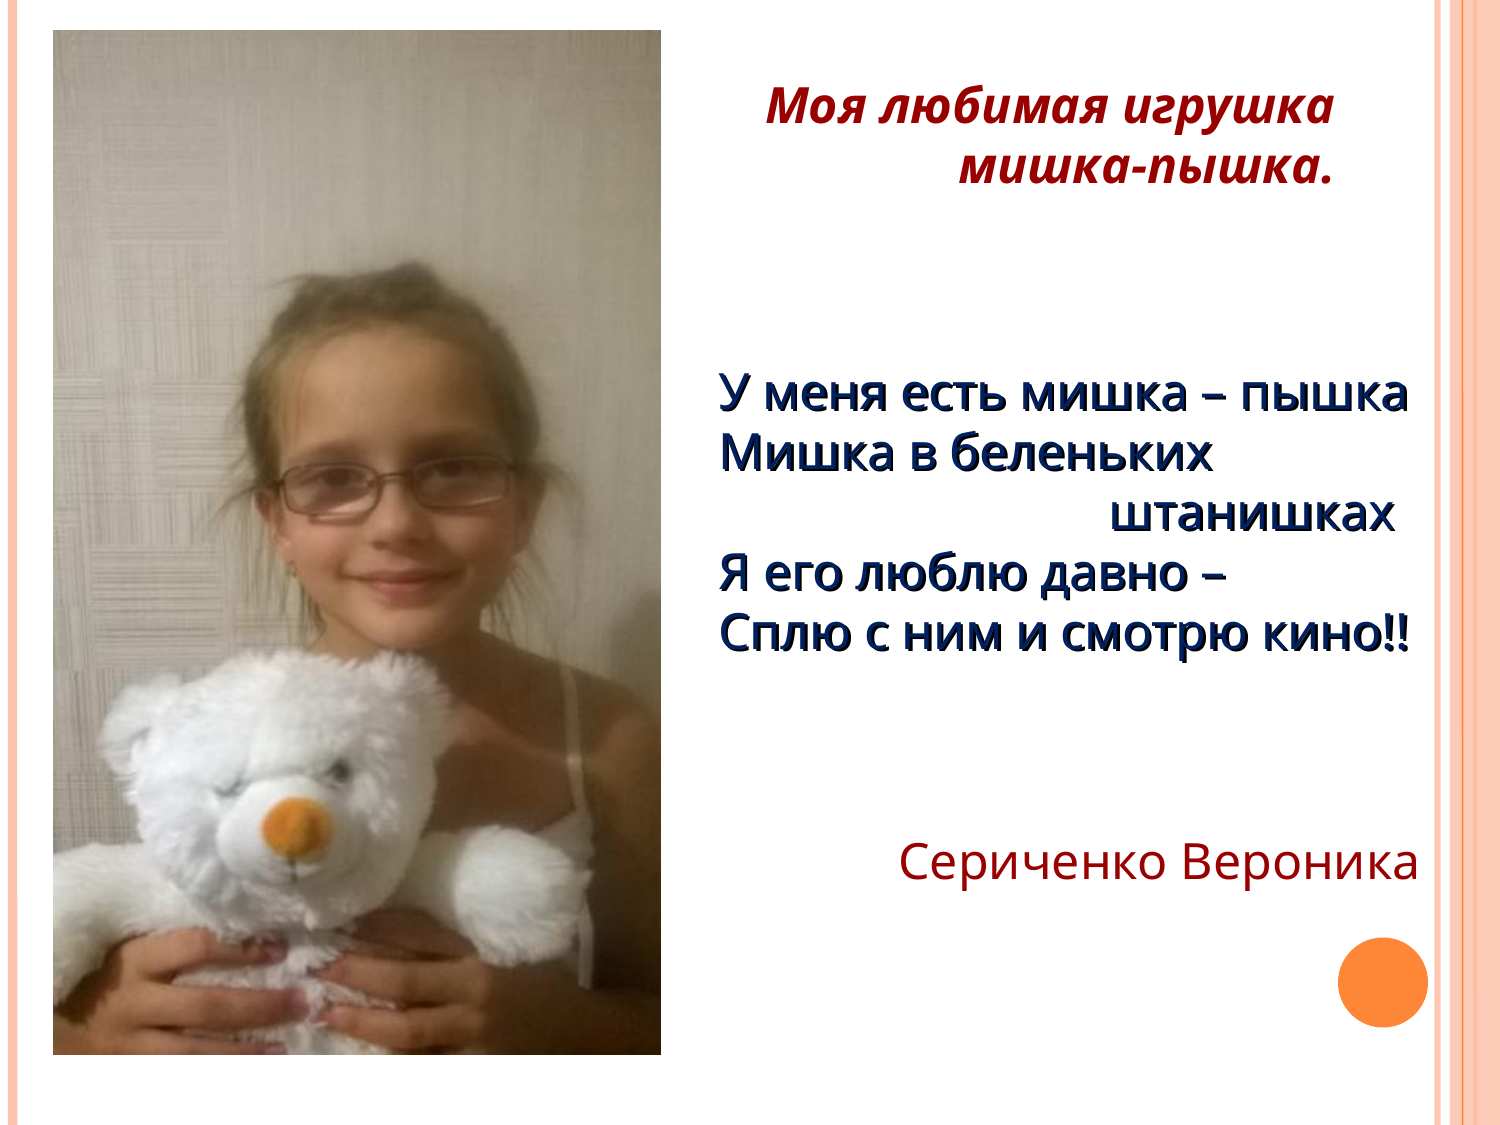

Моя любимая игрушка мишка-пышка.
У меня есть мишка – пышка
Мишка в беленьких
 штанишках
Я его люблю давно –
Сплю с ним и смотрю кино!!
Сериченко Вероника